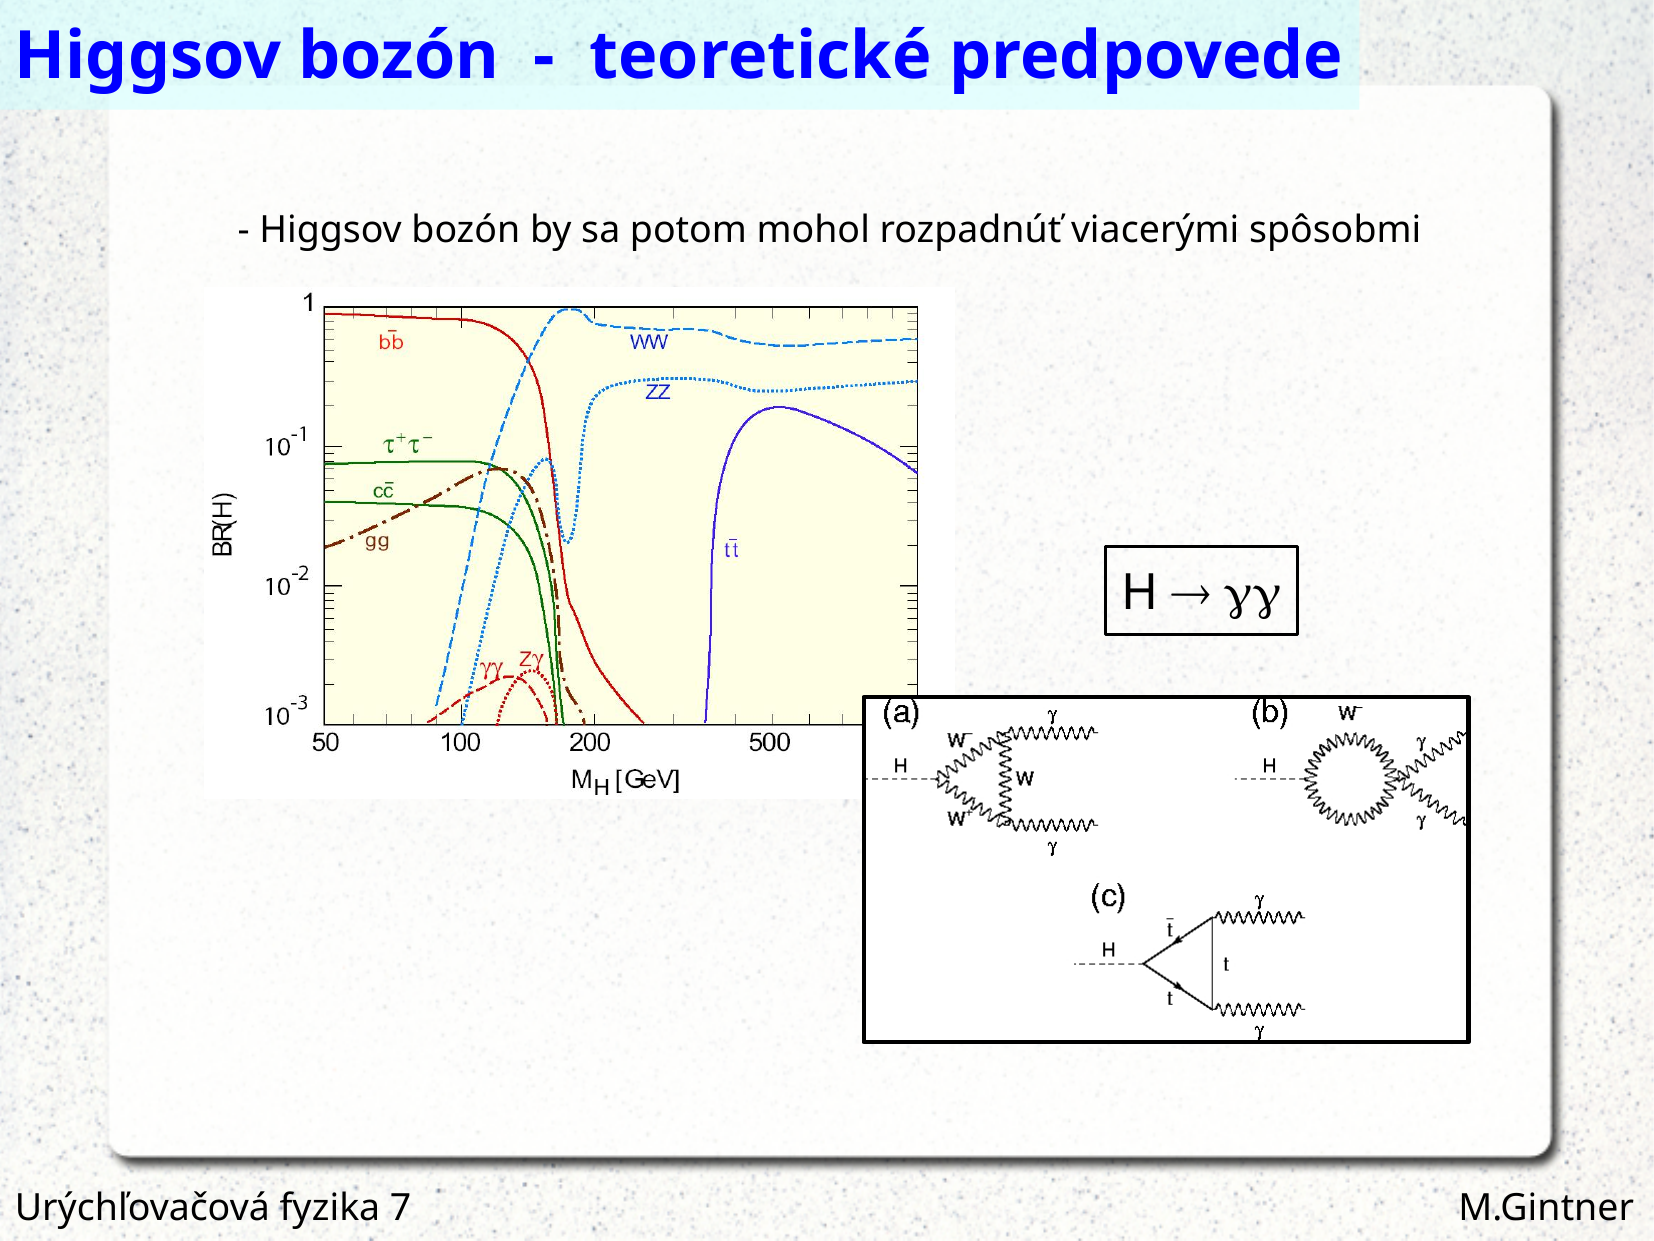

Higgsov bozón - teoretické predpovede
- Higgsov bozón by sa potom mohol rozpadnúť viacerými spôsobmi
H  
Urýchľovačová fyzika 7
M.Gintner